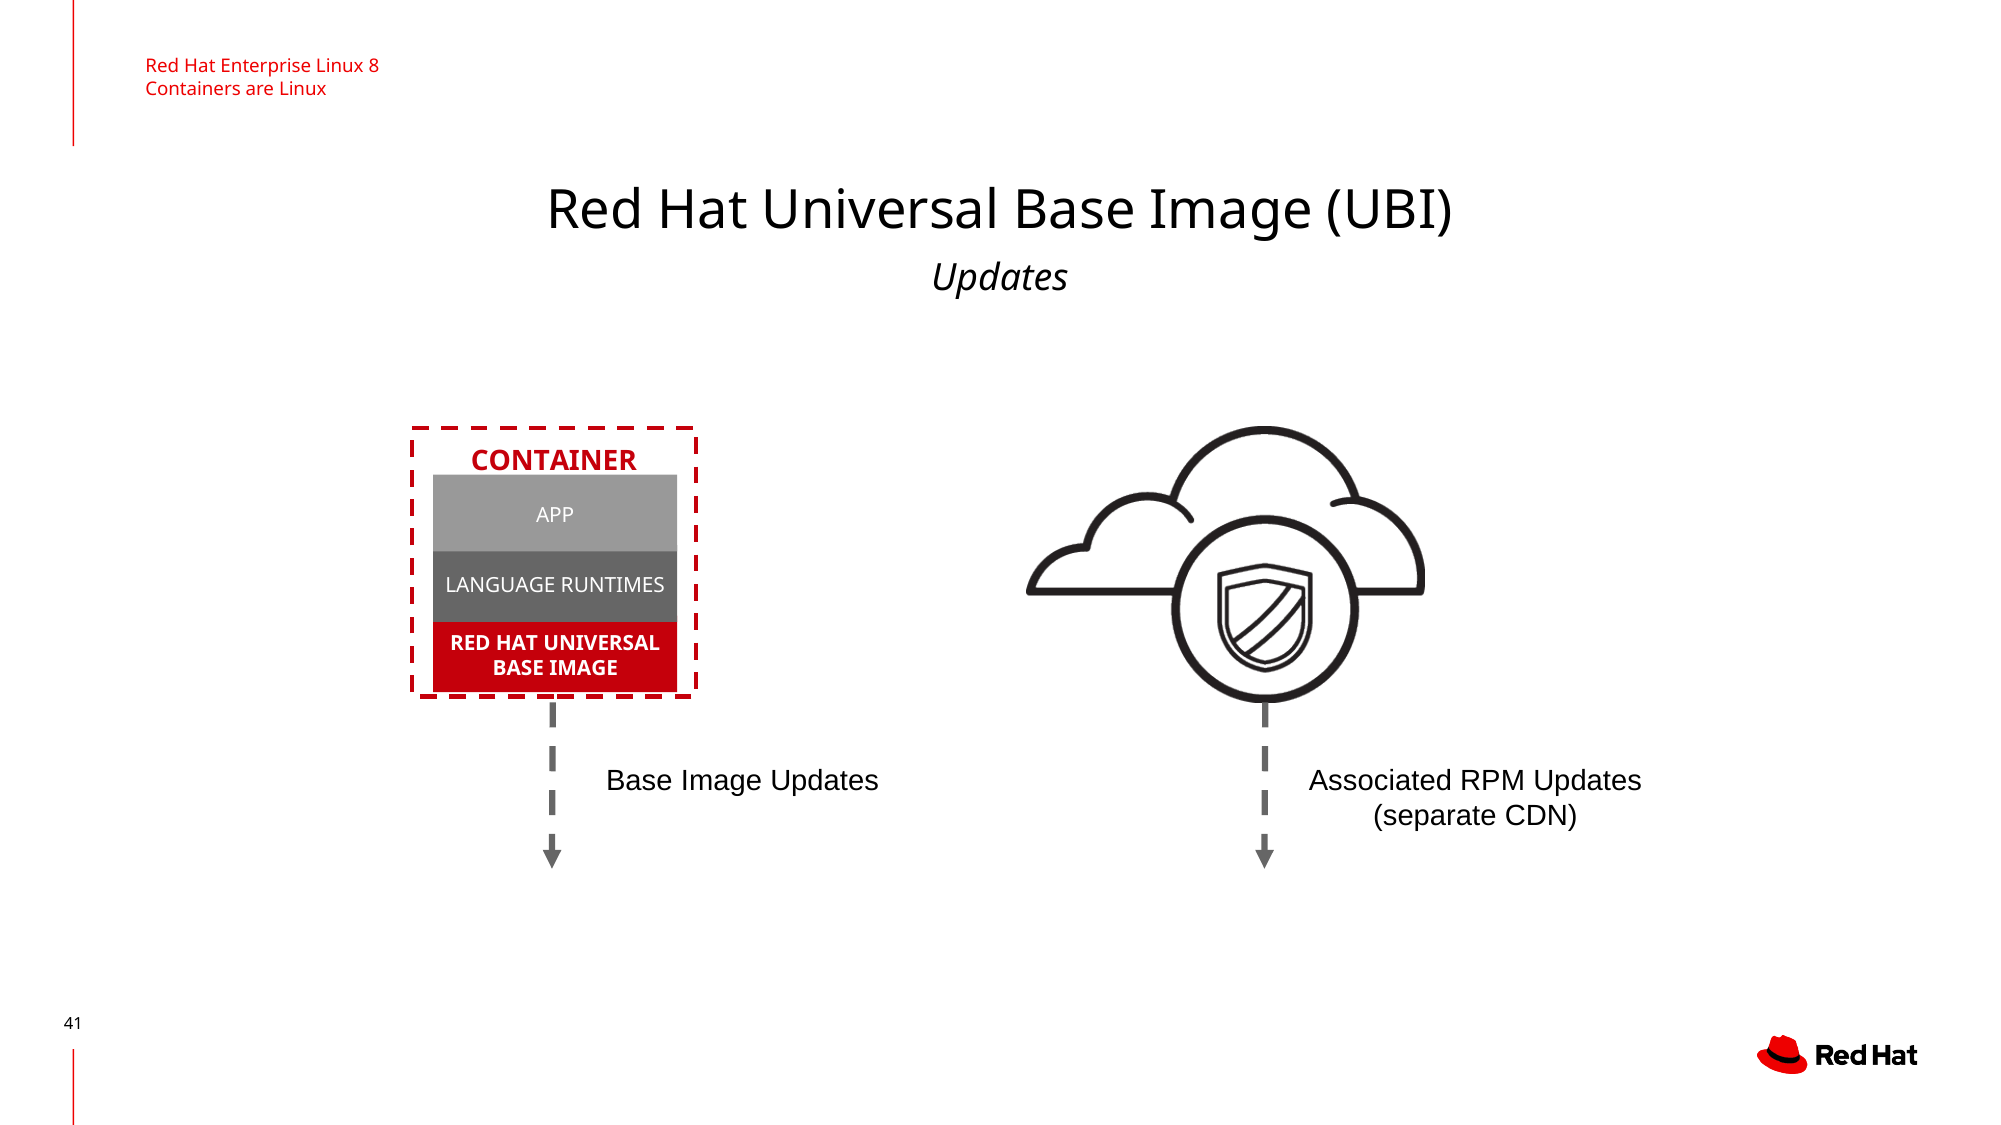

Red Hat Enterprise Linux 8
Containers are Linux
# Red Hat Universal Base Image (UBI) Updates
CONTAINER
APP
LANGUAGE RUNTIMES
RED HAT UNIVERSAL BASE IMAGE
Base Image Updates
Associated RPM Updates
(separate CDN)